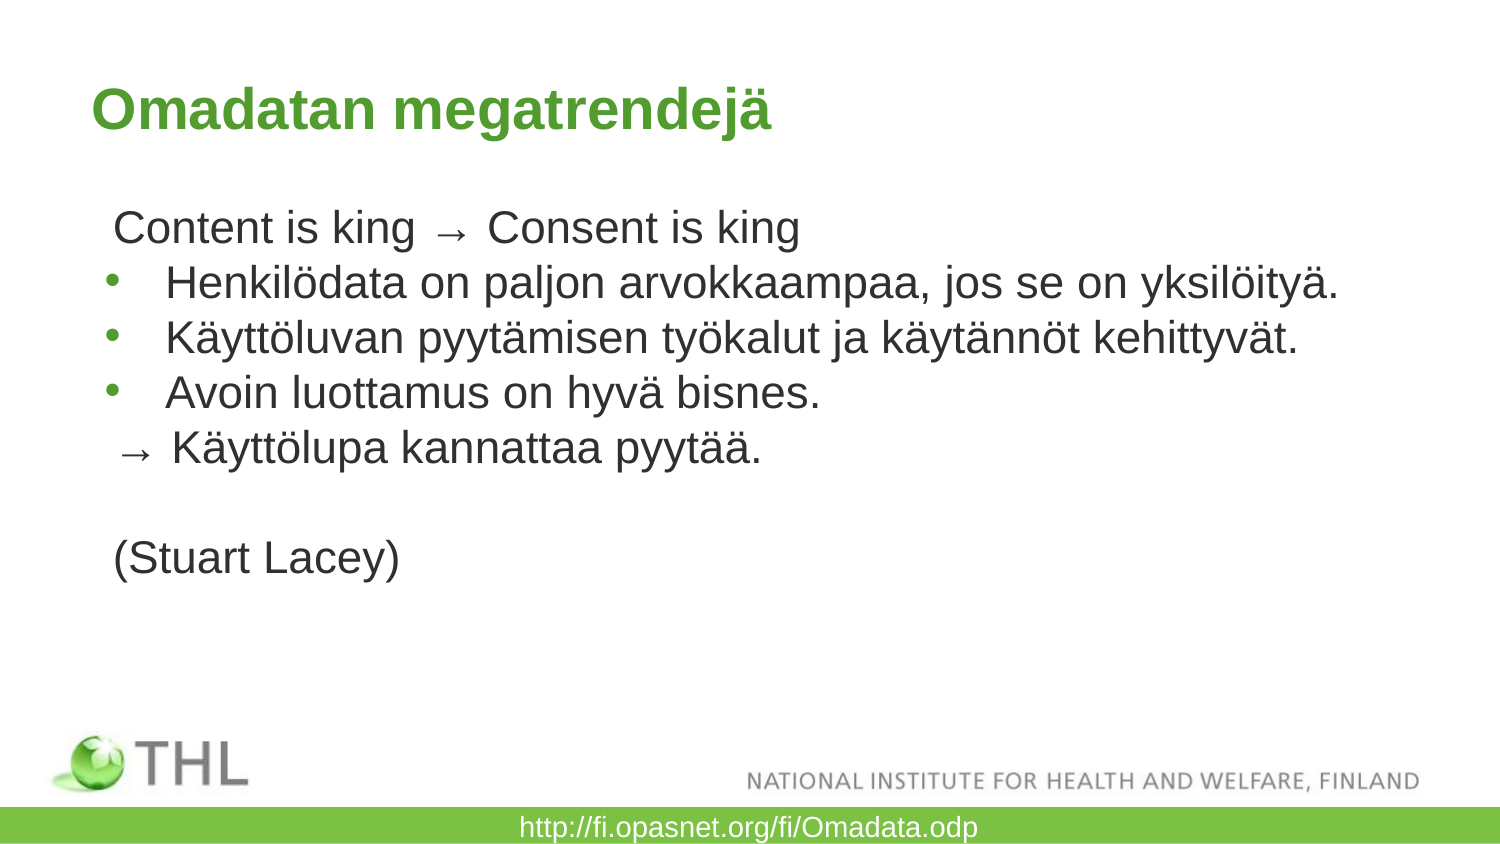

# Omadatan megatrendejä
Content is king → Consent is king
Henkilödata on paljon arvokkaampaa, jos se on yksilöityä.
Käyttöluvan pyytämisen työkalut ja käytännöt kehittyvät.
Avoin luottamus on hyvä bisnes.
→ Käyttölupa kannattaa pyytää.
(Stuart Lacey)